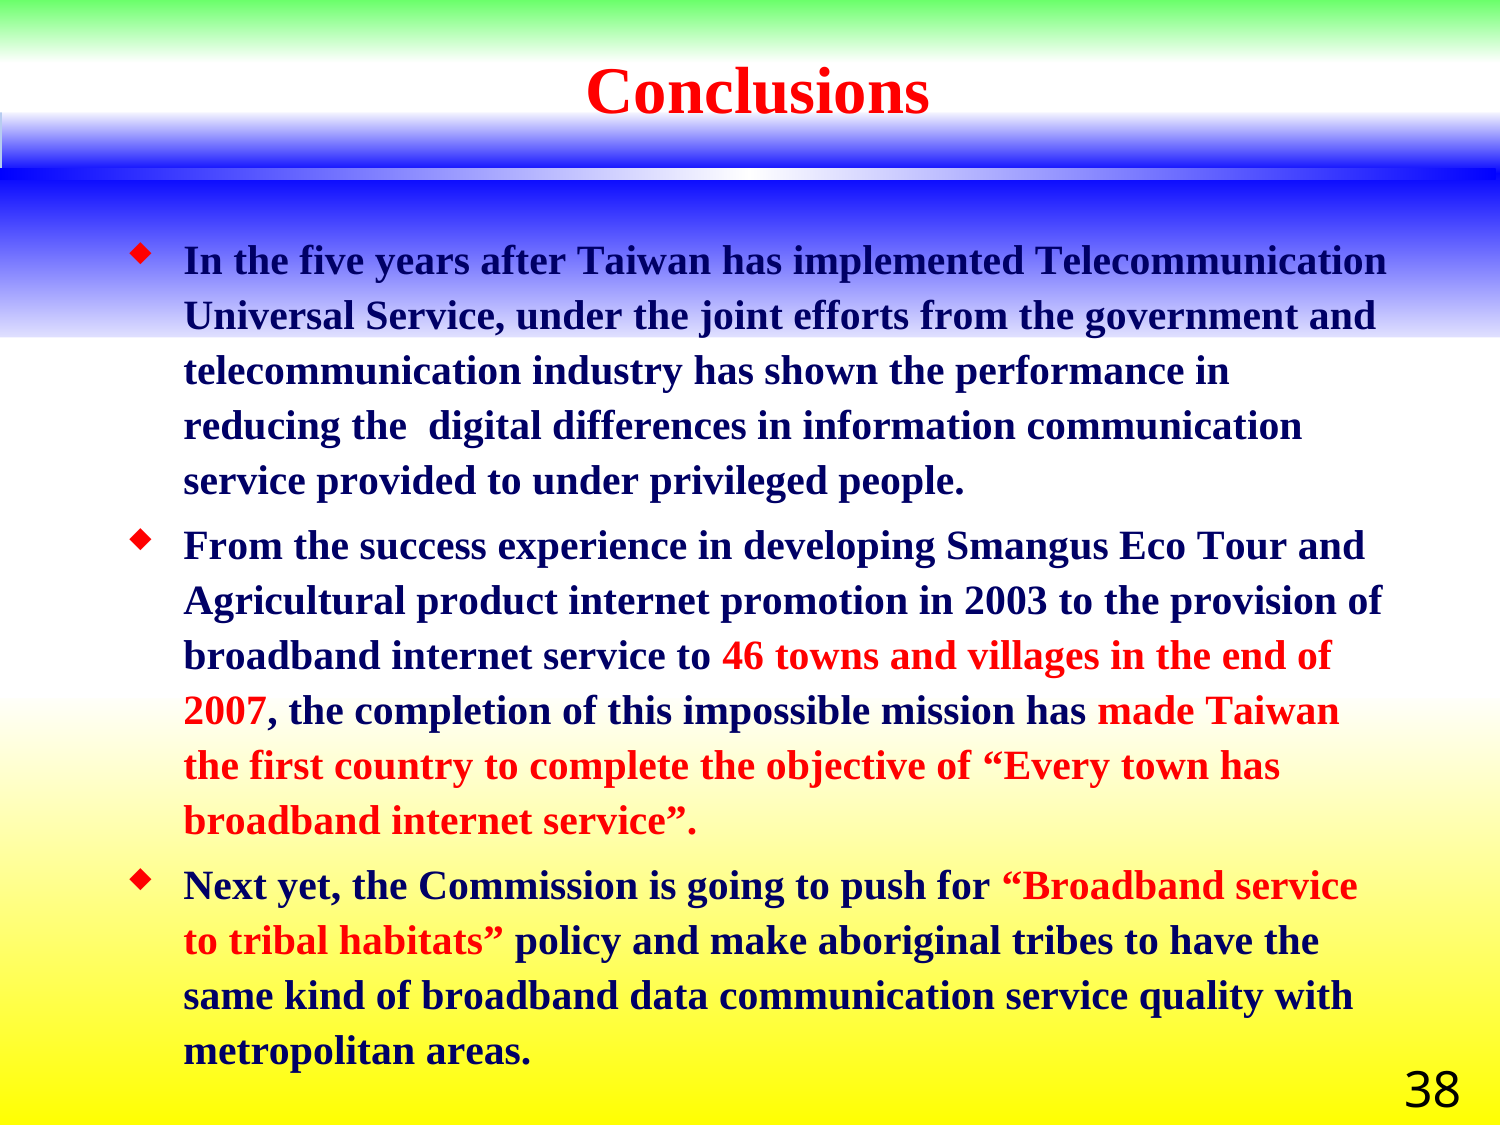

# Conclusions
In the five years after Taiwan has implemented Telecommunication Universal Service, under the joint efforts from the government and telecommunication industry has shown the performance in reducing the digital differences in information communication service provided to under privileged people.
From the success experience in developing Smangus Eco Tour and Agricultural product internet promotion in 2003 to the provision of broadband internet service to 46 towns and villages in the end of 2007, the completion of this impossible mission has made Taiwan the first country to complete the objective of “Every town has broadband internet service”.
Next yet, the Commission is going to push for “Broadband service to tribal habitats” policy and make aboriginal tribes to have the same kind of broadband data communication service quality with metropolitan areas.
38